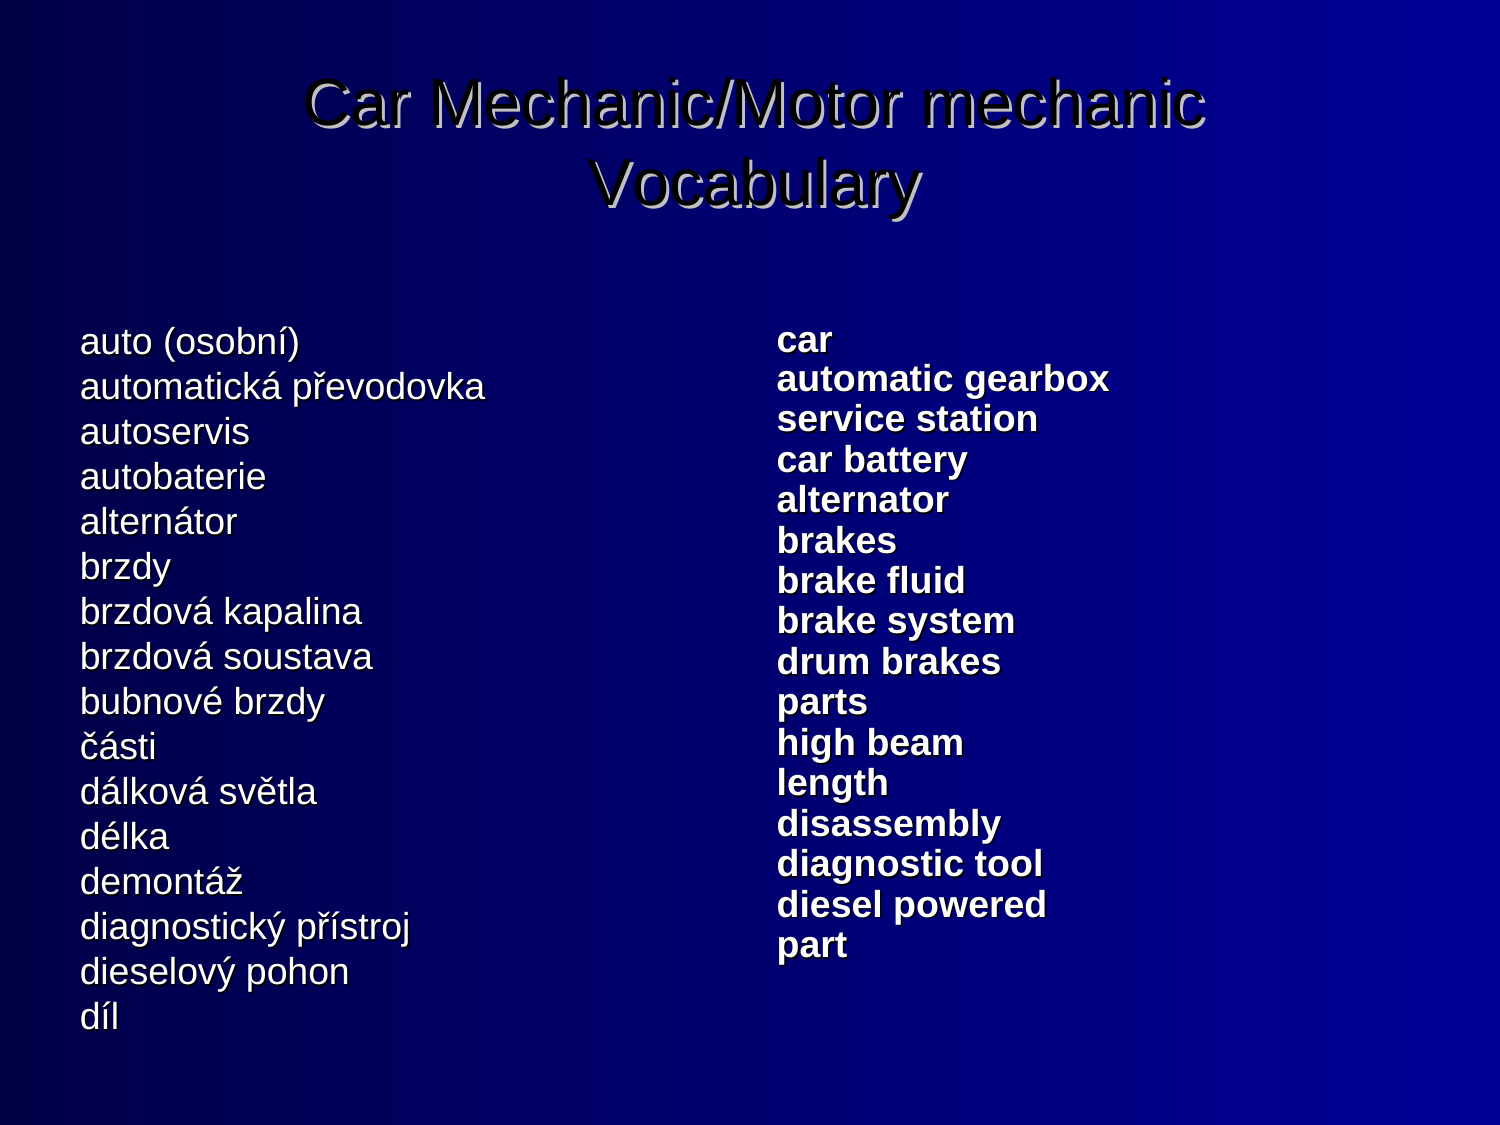

# Car Mechanic/Motor mechanic Vocabulary
auto (osobní)
automatická převodovka
autoservis
autobaterie
alternátor
brzdy
brzdová kapalina
brzdová soustava
bubnové brzdy
části
dálková světla
délka
demontáž
diagnostický přístroj
dieselový pohon
díl
car
automatic gearbox
service station
car battery
alternator
brakes
brake fluid
brake system
drum brakes
parts
high beam
length
disassembly
diagnostic tool
diesel powered
part